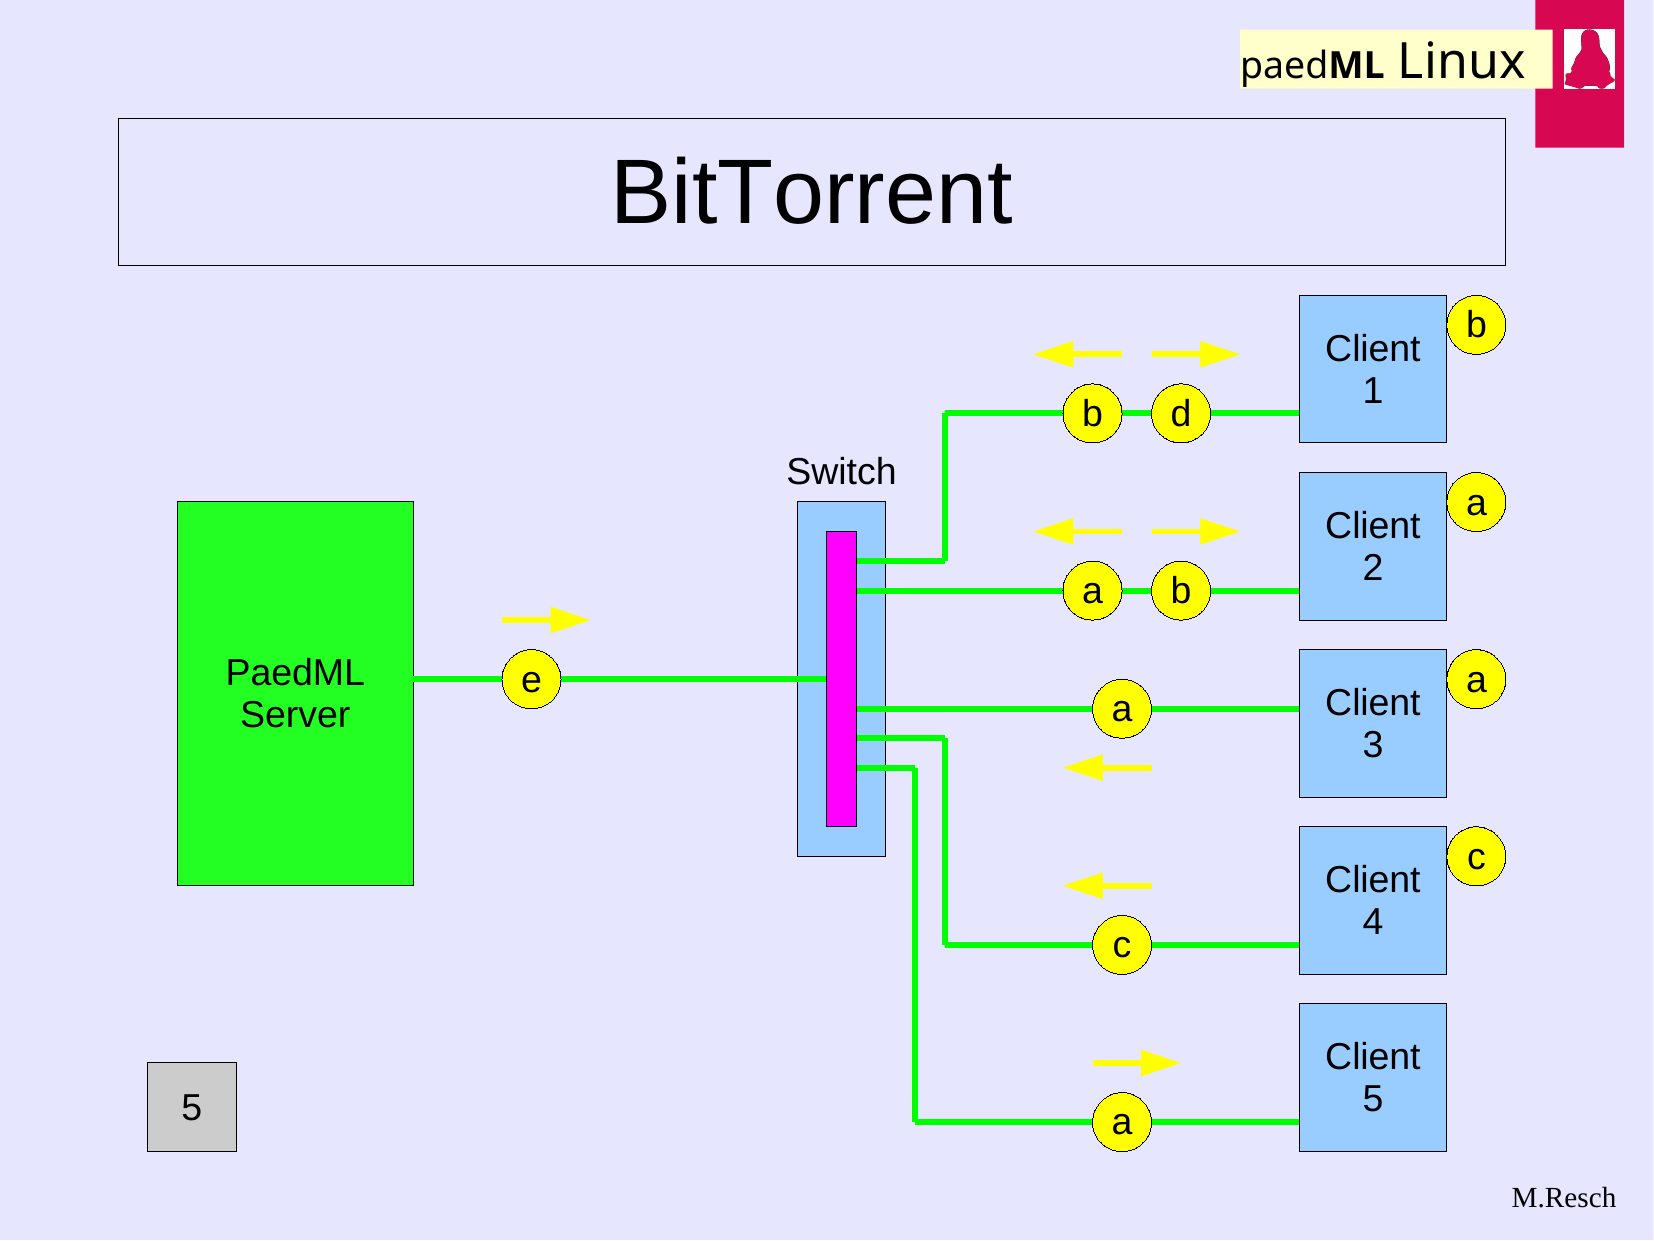

# BitTorrent
Client
1
b
b
d
Switch
Client
2
a
PaedML
Server
a
b
e
Client
3
a
a
Client
4
c
c
Client
5
5
a
M.Resch